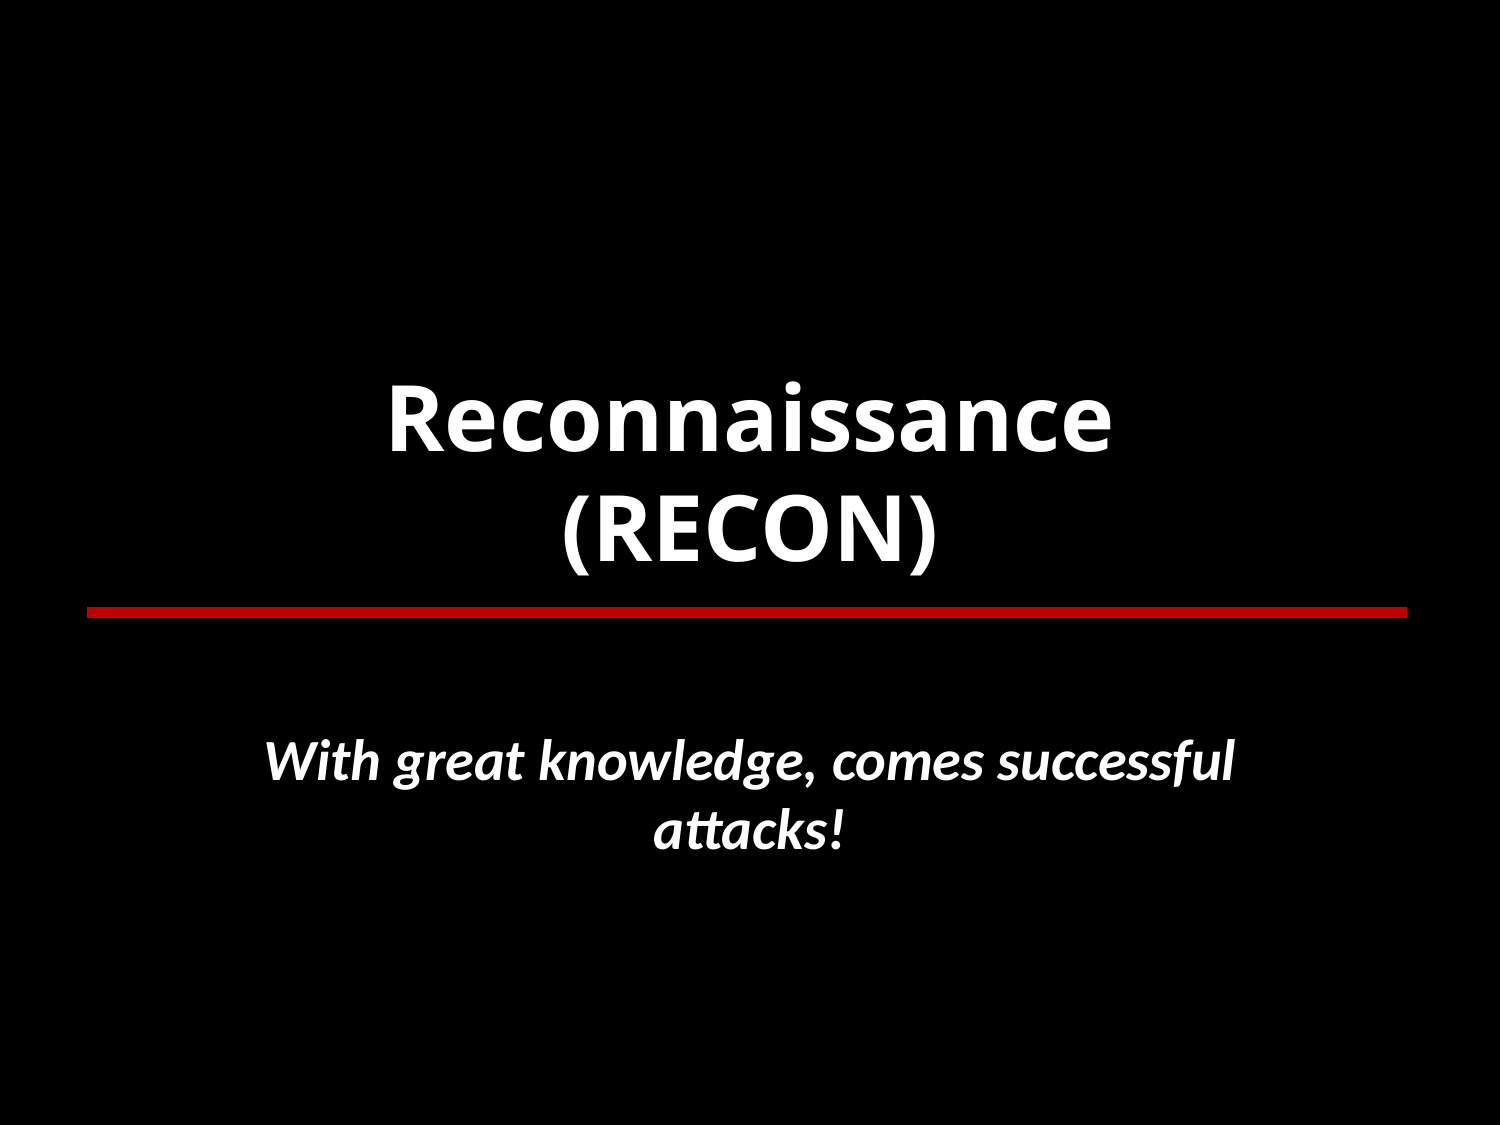

# Reconnaissance (RECON)
With great knowledge, comes successful attacks!